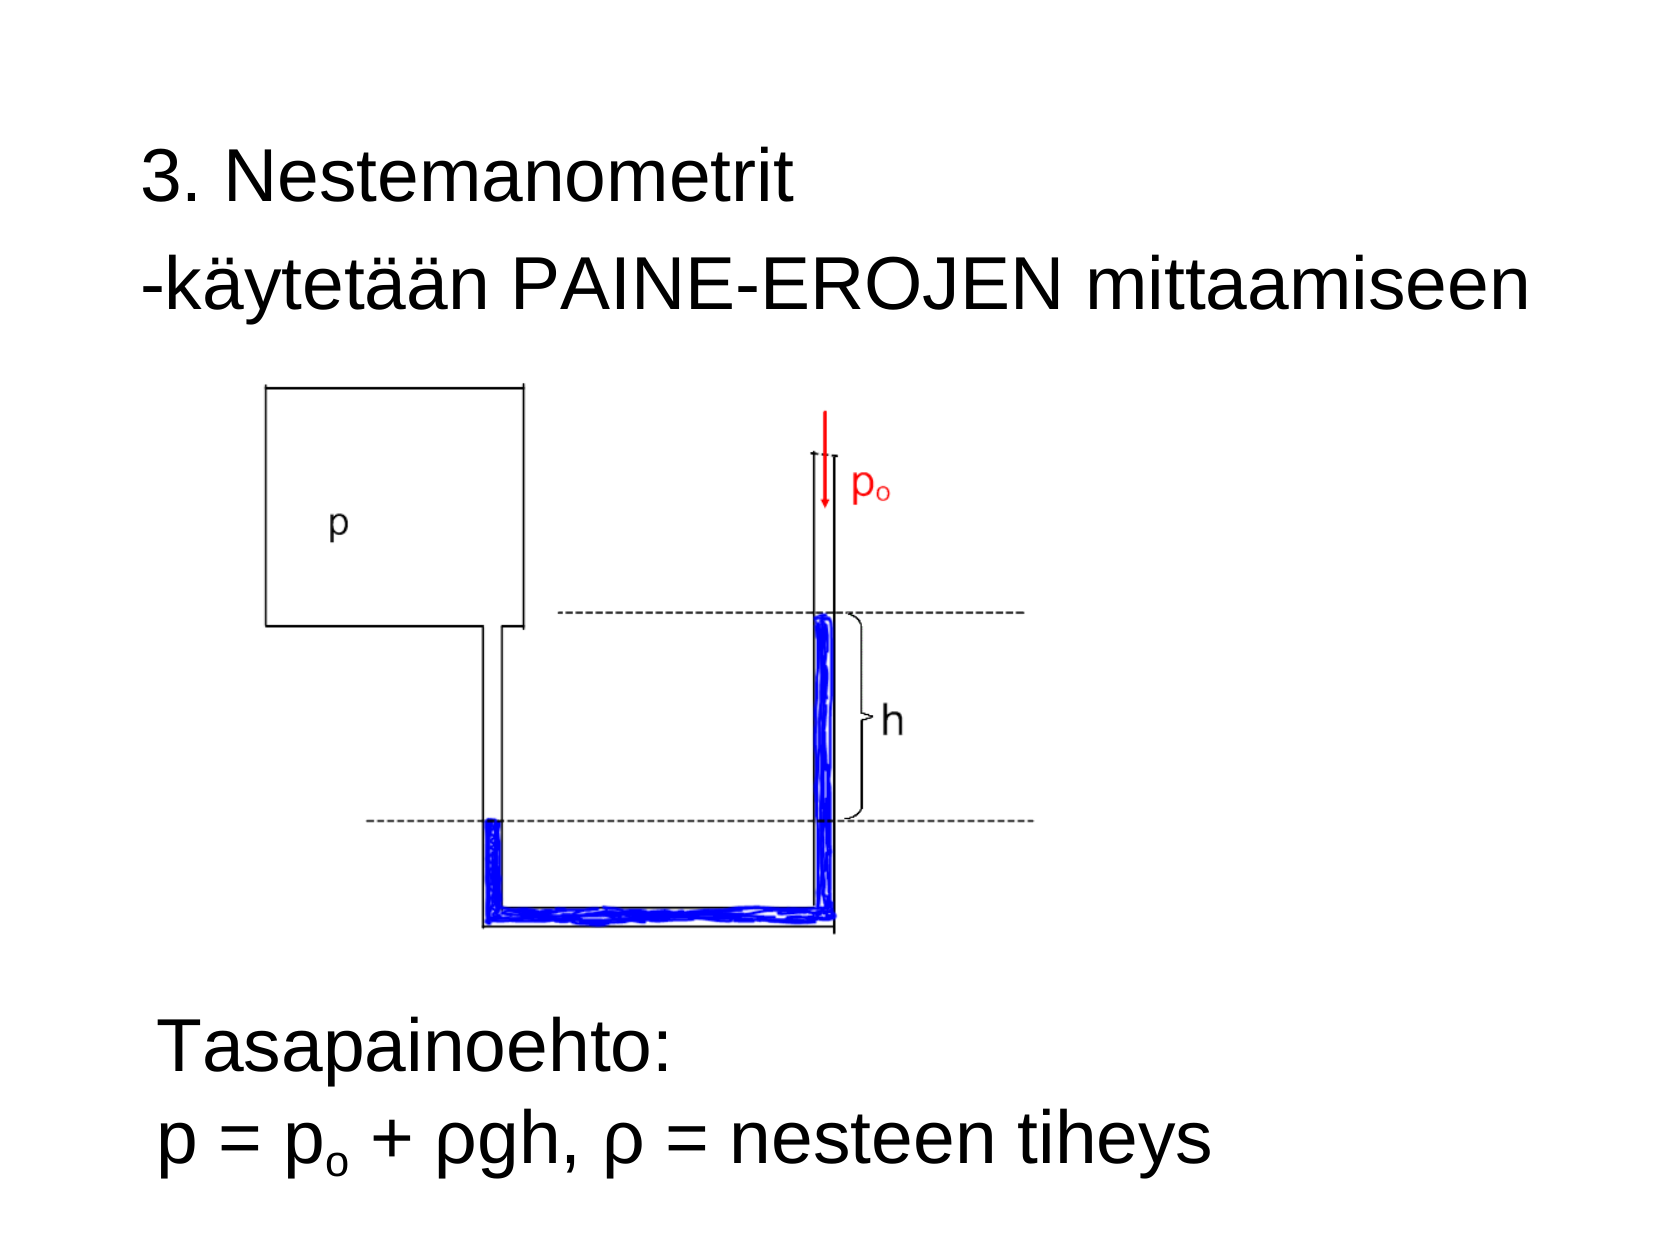

3. Nestemanometrit
-käytetään PAINE-EROJEN mittaamiseen
Tasapainoehto:
p = po + ρgh, ρ = nesteen tiheys